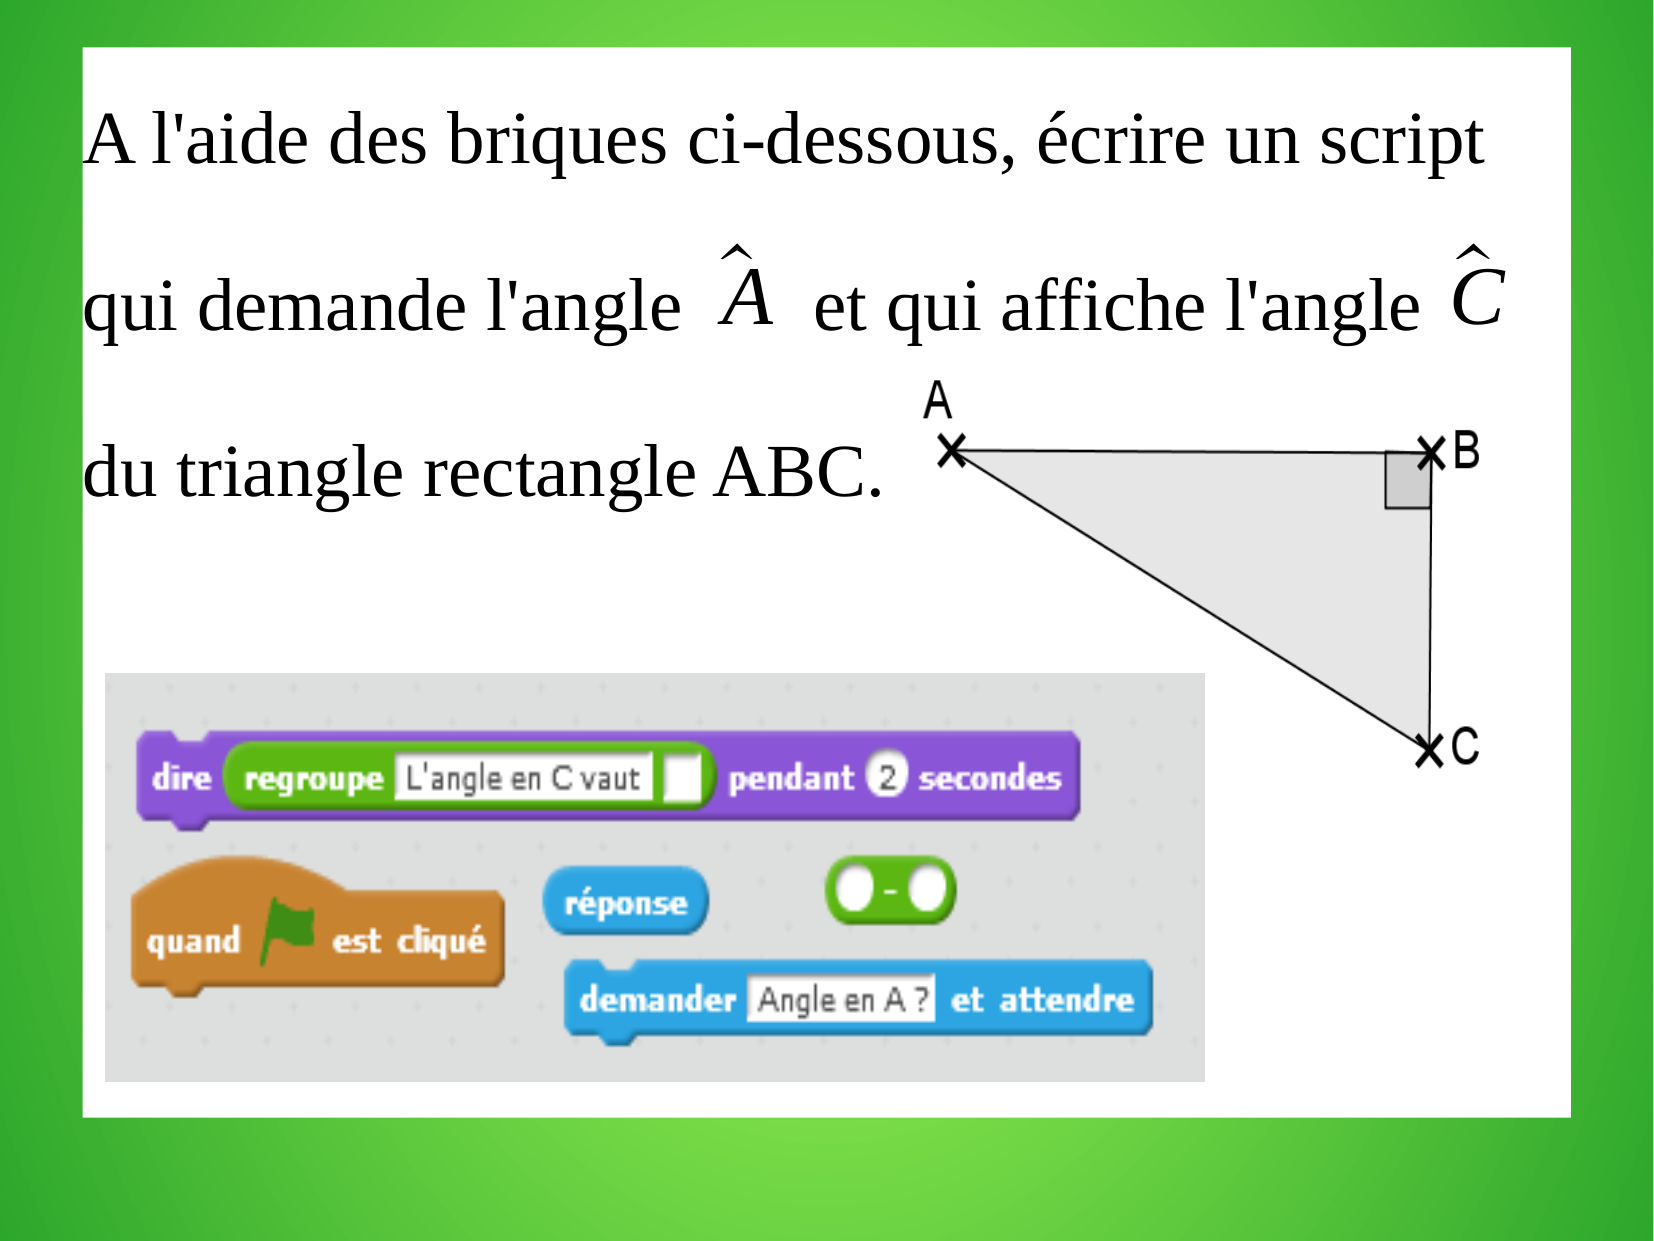

# A l'aide des briques ci-dessous, écrire un script
qui demande l'angle et qui affiche l'angle
du triangle rectangle ABC.